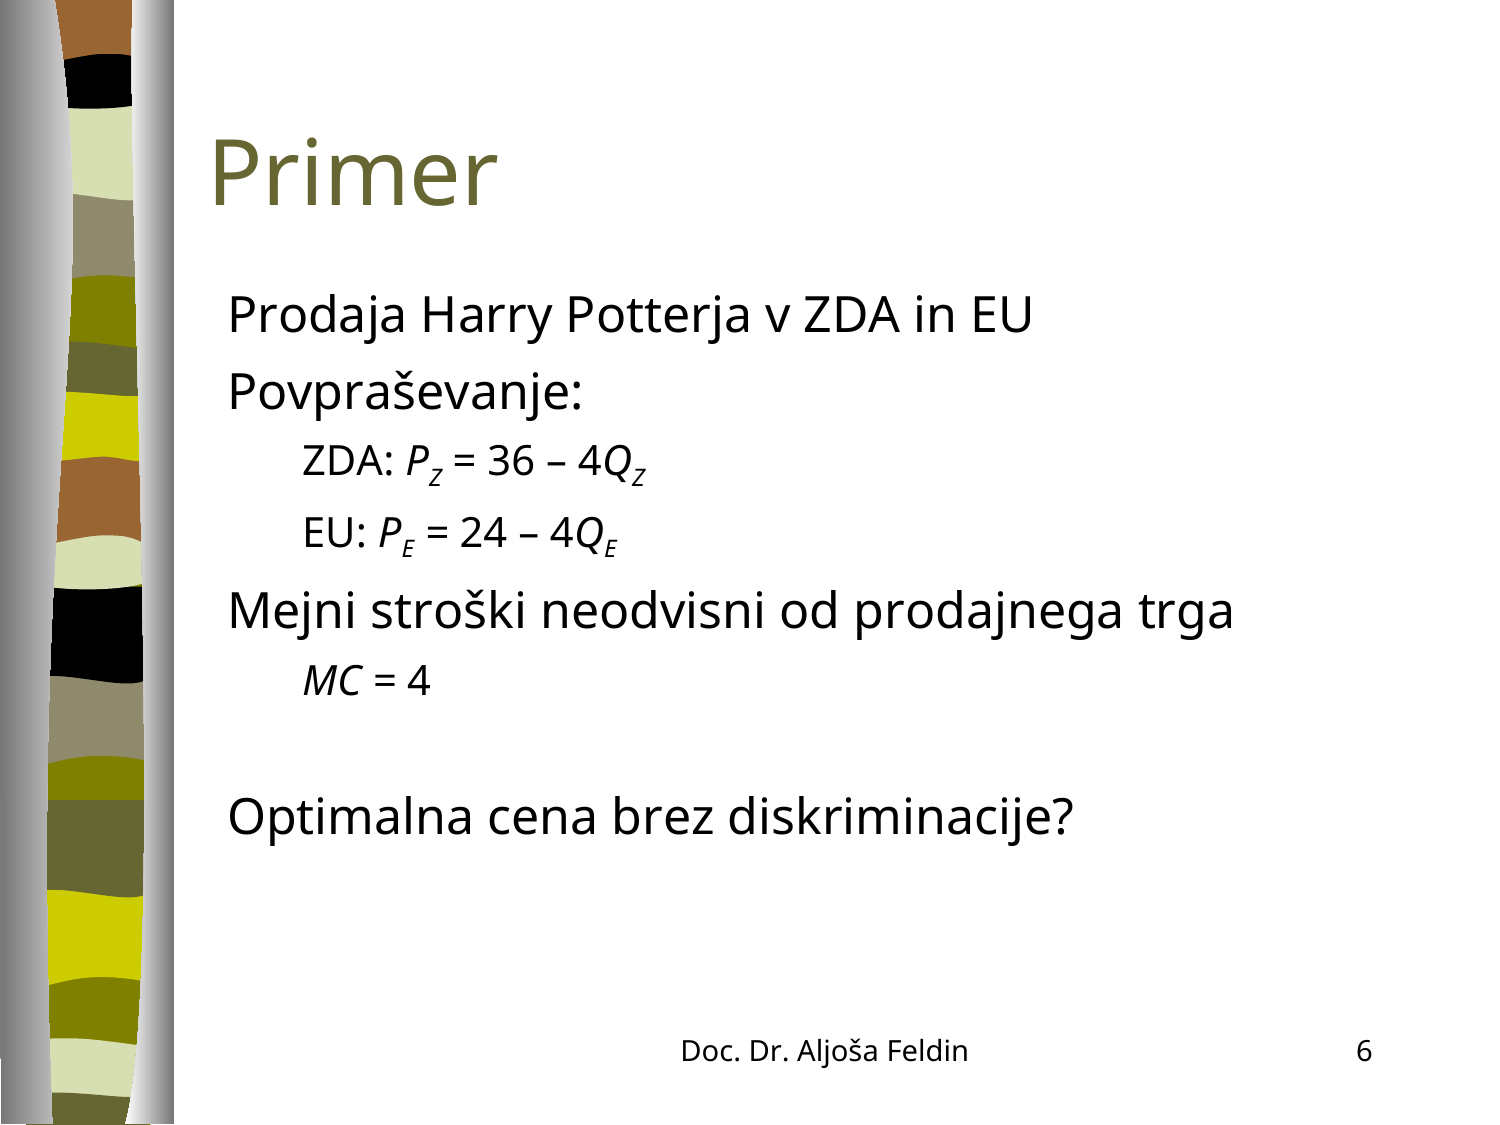

# Primer
Prodaja Harry Potterja v ZDA in EU
Povpraševanje:
ZDA: PZ = 36 – 4QZ
EU: PE = 24 – 4QE
Mejni stroški neodvisni od prodajnega trga
MC = 4
Optimalna cena brez diskriminacije?
Doc. Dr. Aljoša Feldin